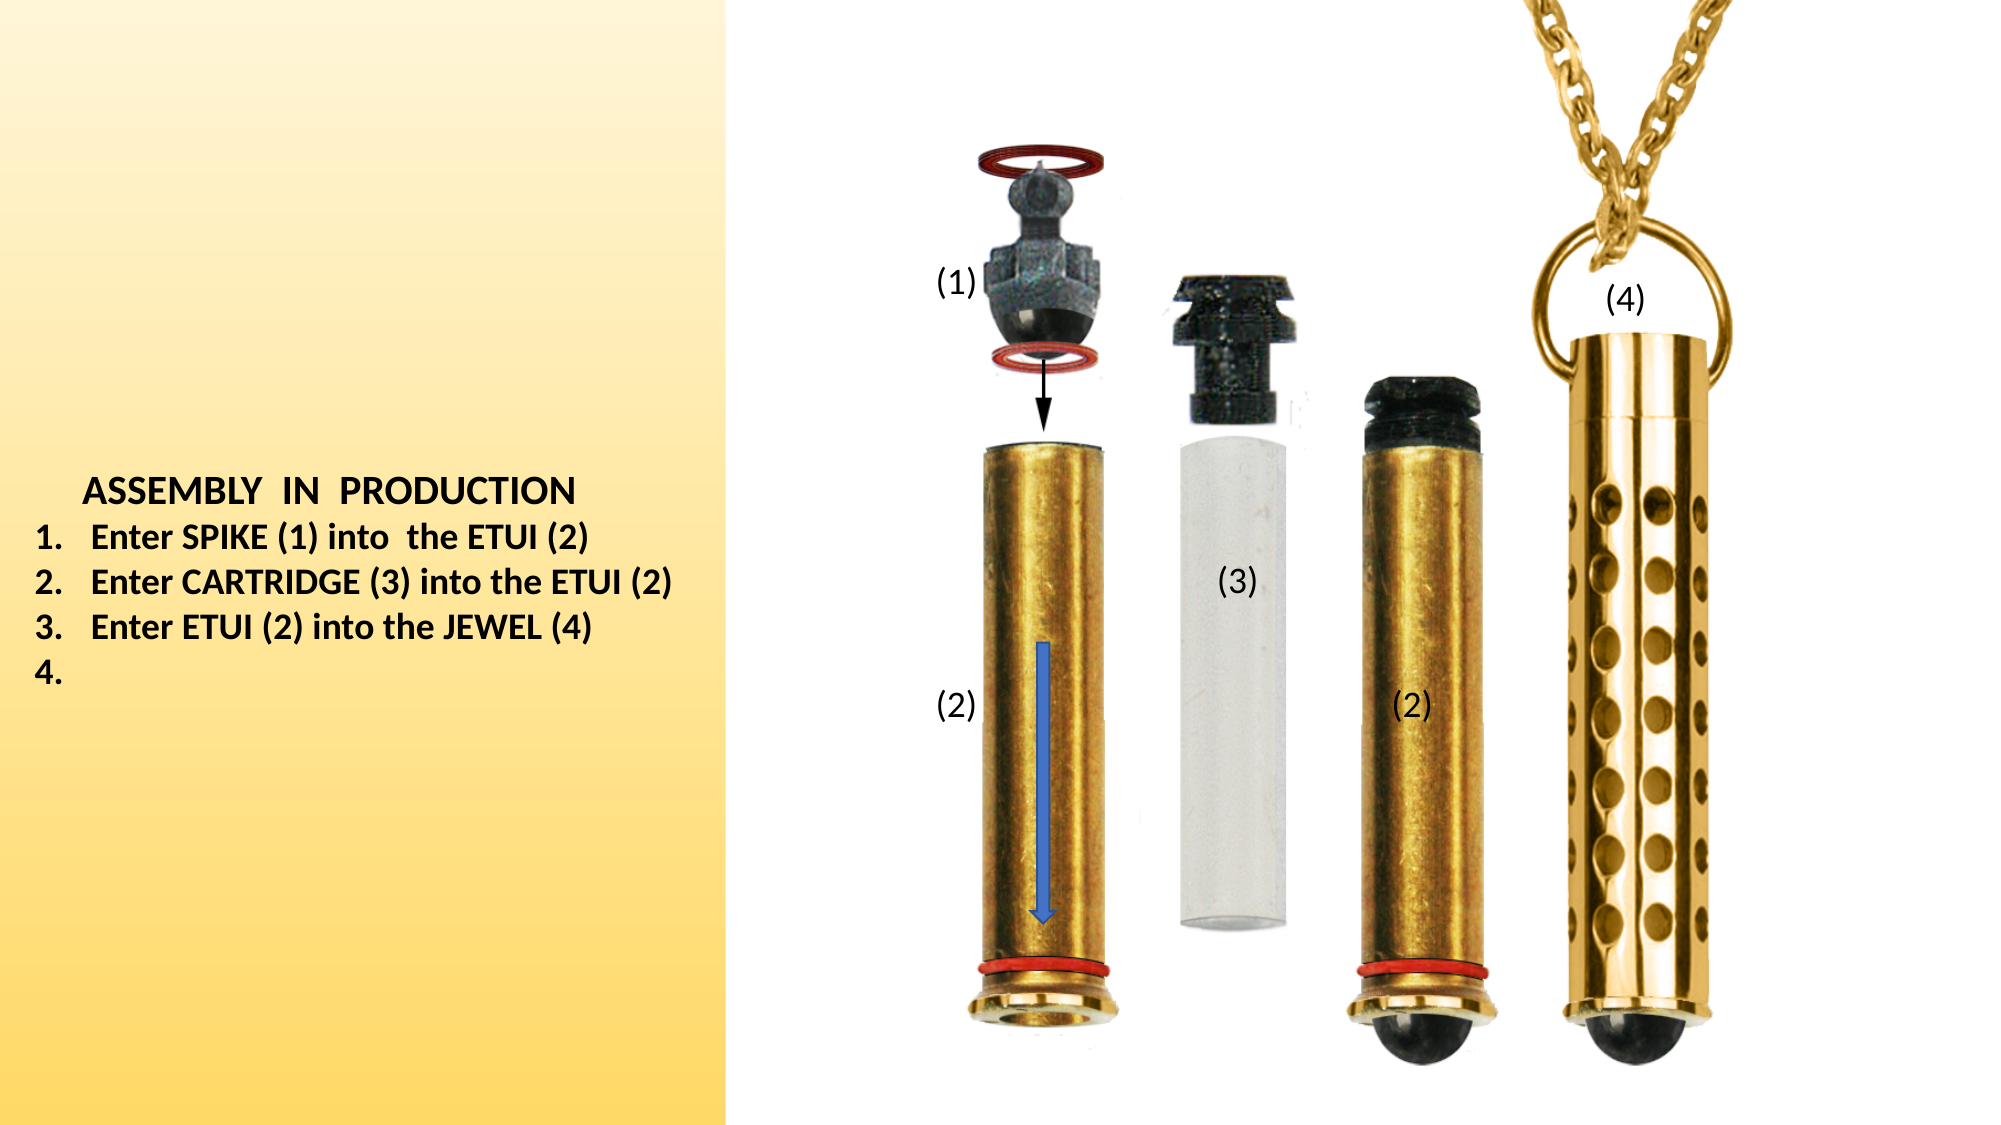

(1)
 (4)
 ASSEMBLY IN PRODUCTION
Enter SPIKE (1) into the ETUI (2)
Enter CARTRIDGE (3) into the ETUI (2)
Enter ETUI (2) into the JEWEL (4)
 (3)
 (2)
 (2)